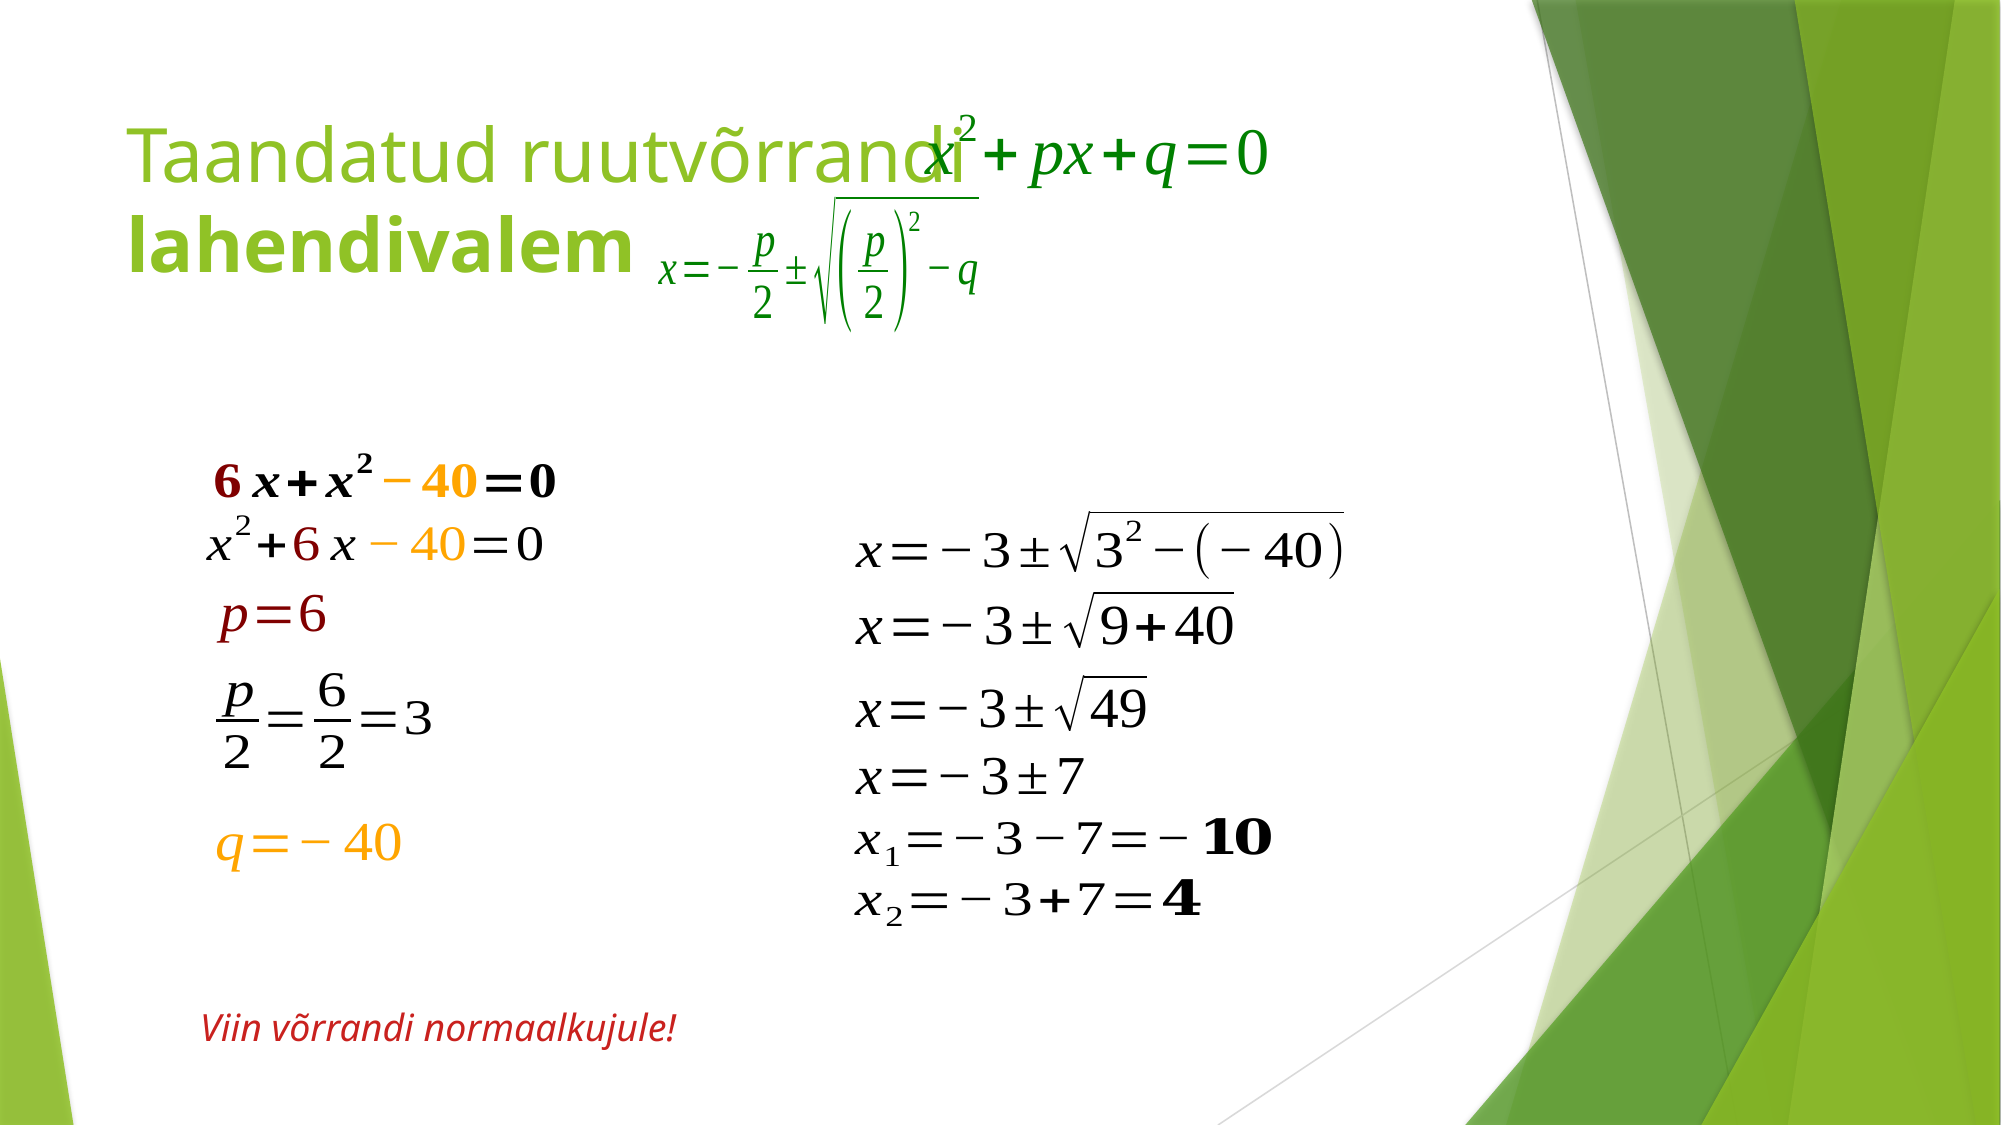

# Taandatud ruutvõrrandi lahendivalem
Viin võrrandi normaalkujule!